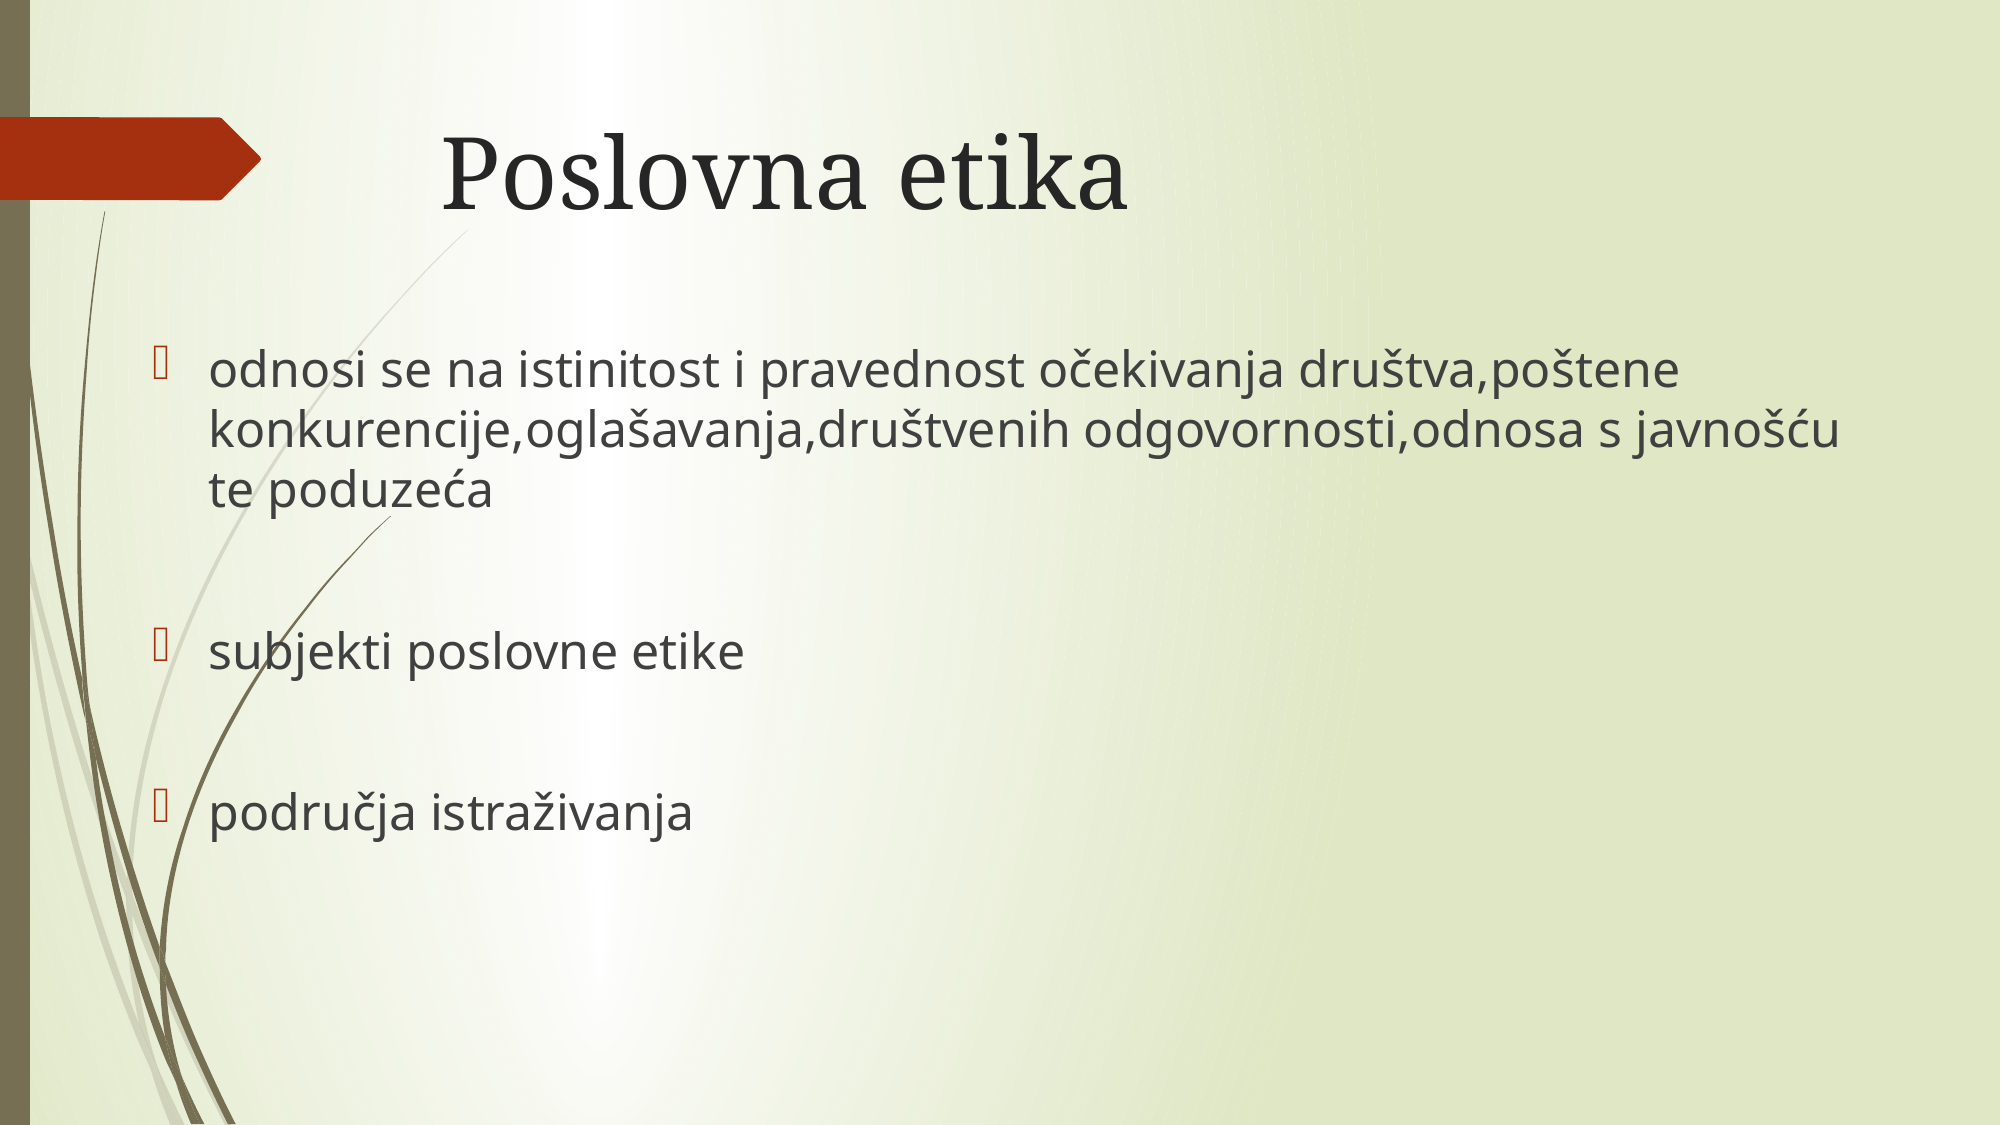

# Poslovna etika
odnosi se na istinitost i pravednost očekivanja društva,poštene konkurencije,oglašavanja,društvenih odgovornosti,odnosa s javnošću te poduzeća
subjekti poslovne etike
područja istraživanja